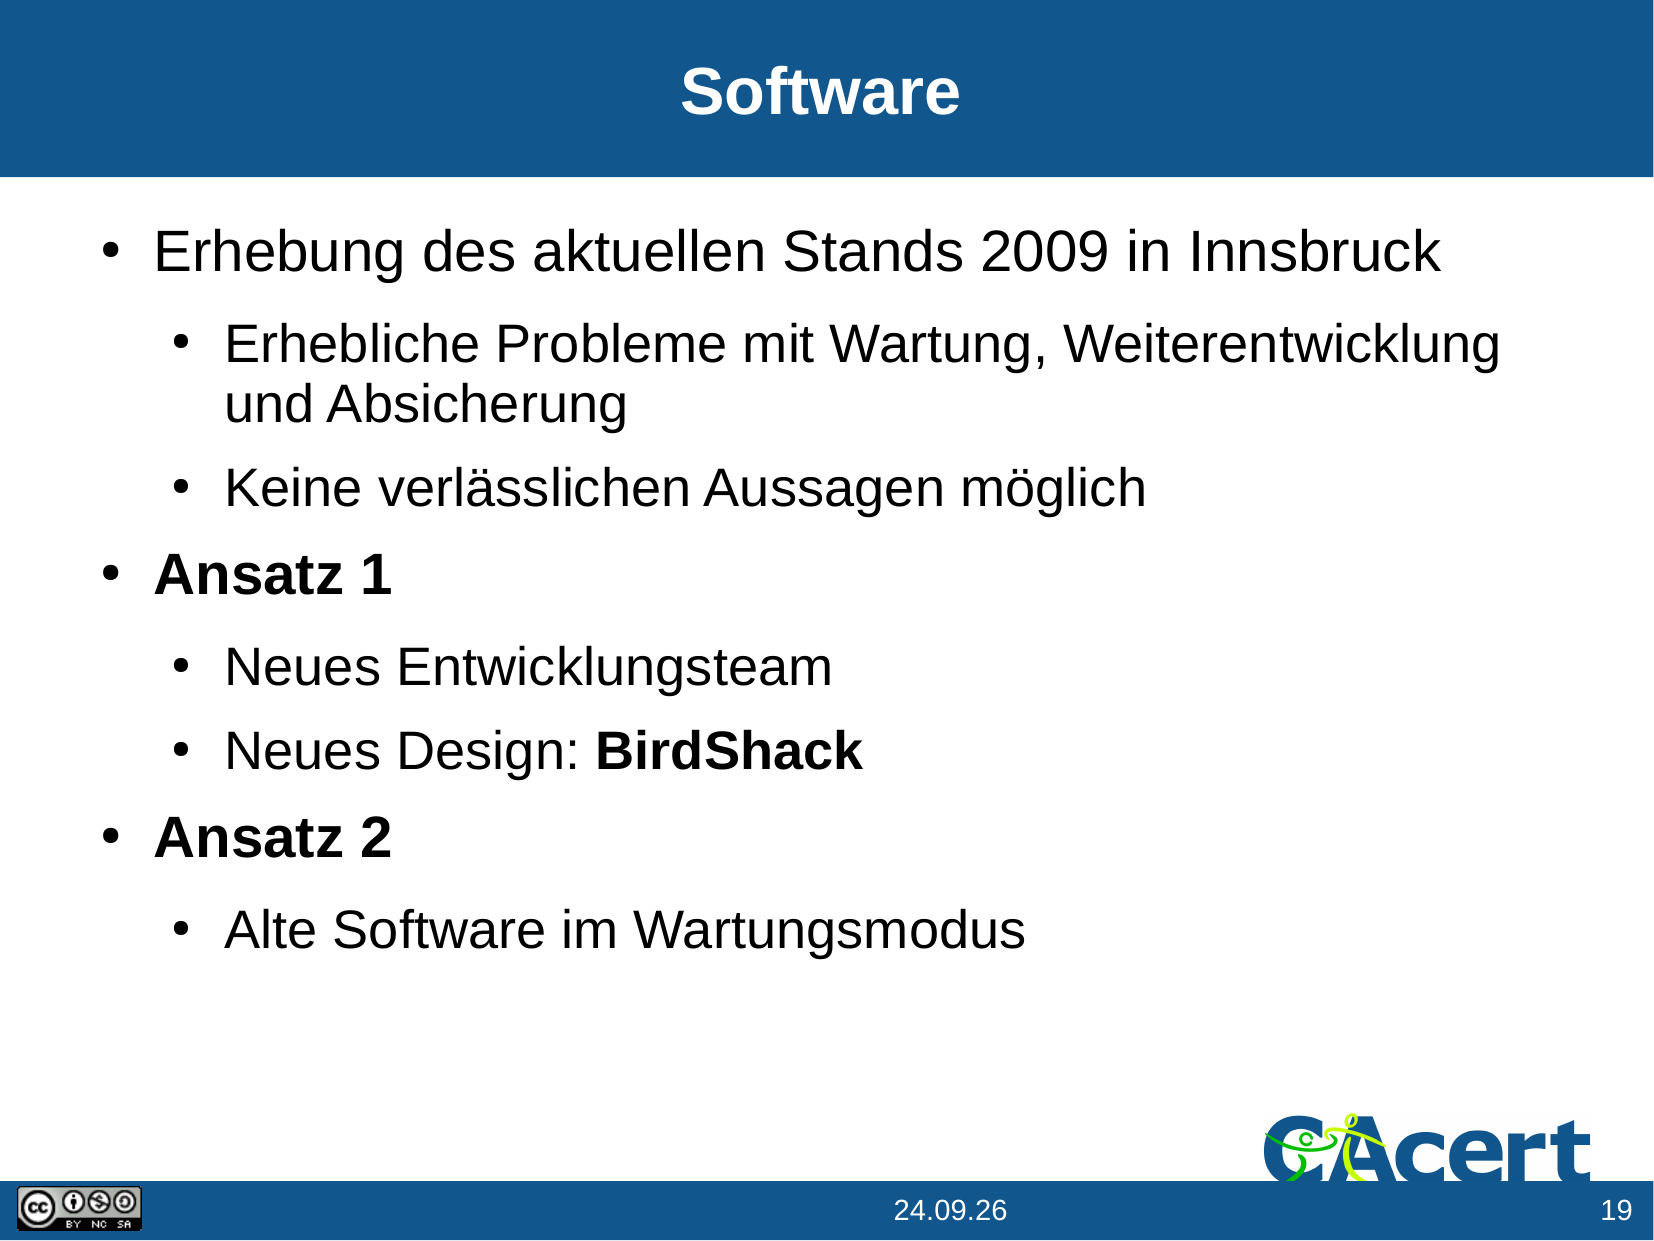

# Software
Erhebung des aktuellen Stands 2009 in Innsbruck
Erhebliche Probleme mit Wartung, Weiterentwicklung und Absicherung
Keine verlässlichen Aussagen möglich
Ansatz 1
Neues Entwicklungsteam
Neues Design: BirdShack
Ansatz 2
Alte Software im Wartungsmodus